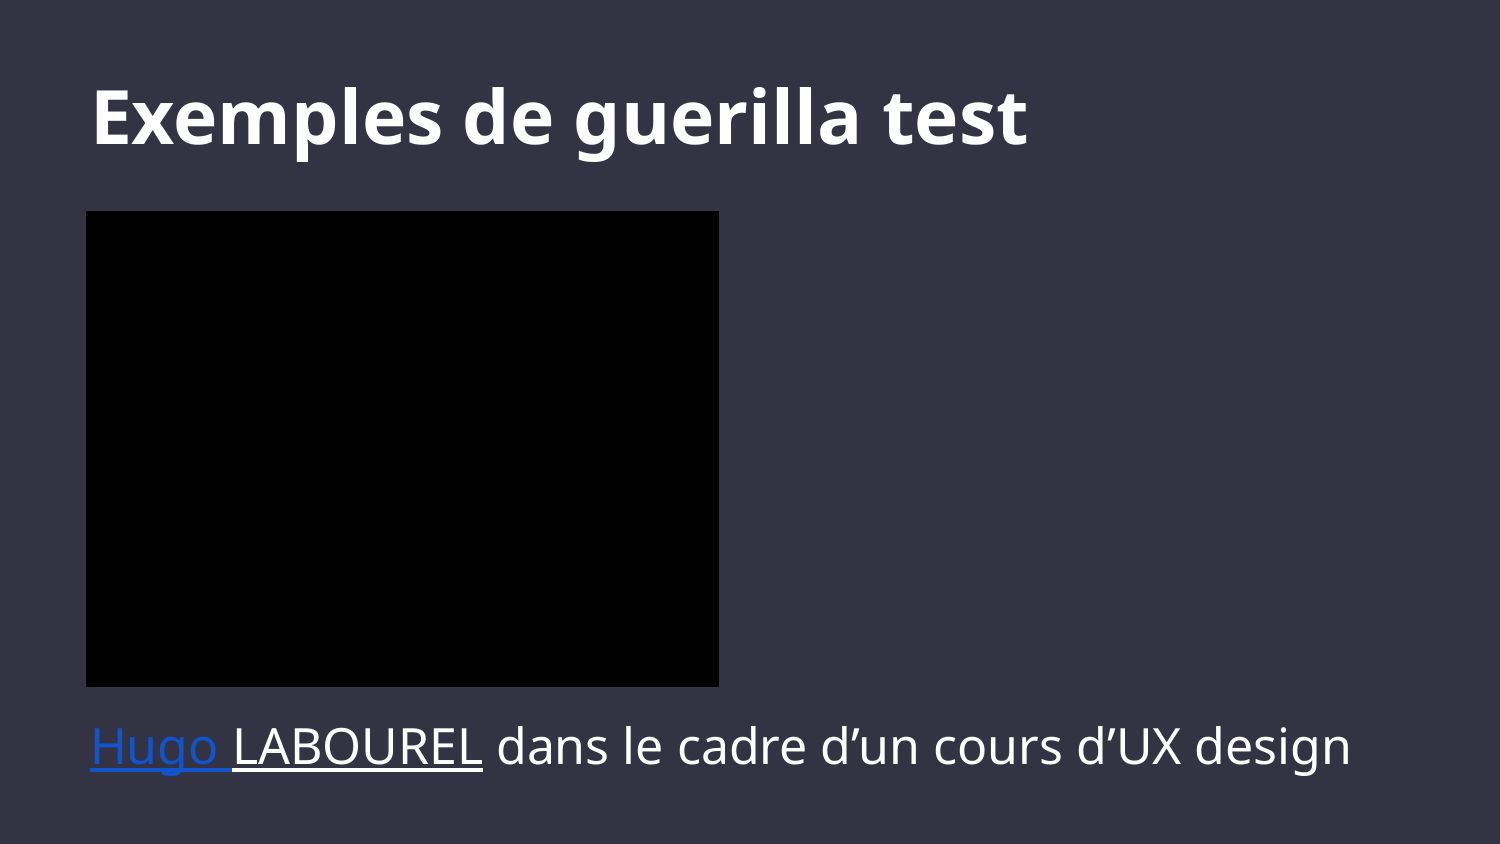

# Exemples de guerilla test
Hugo LABOUREL dans le cadre d’un cours d’UX design